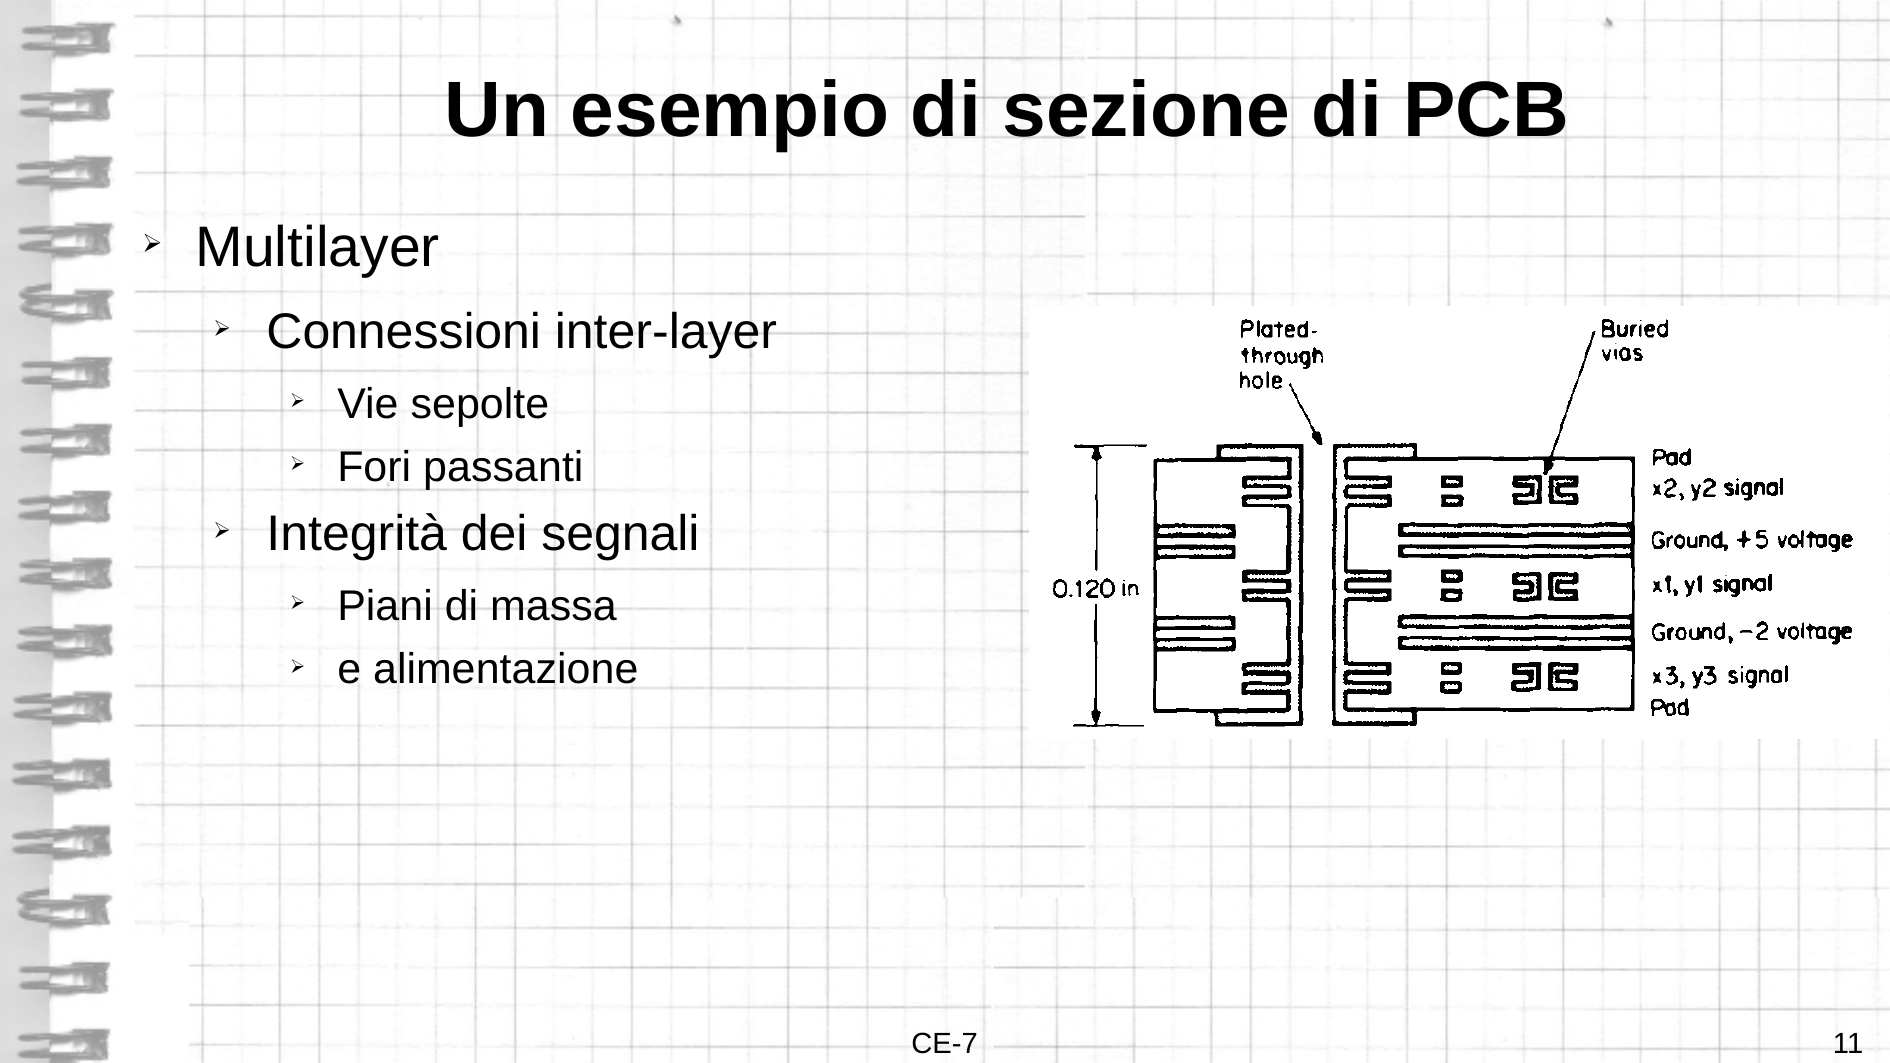

# Un esempio di sezione di PCB
Multilayer
Connessioni inter-layer
Vie sepolte
Fori passanti
Integrità dei segnali
Piani di massa
e alimentazione
CE-7
11